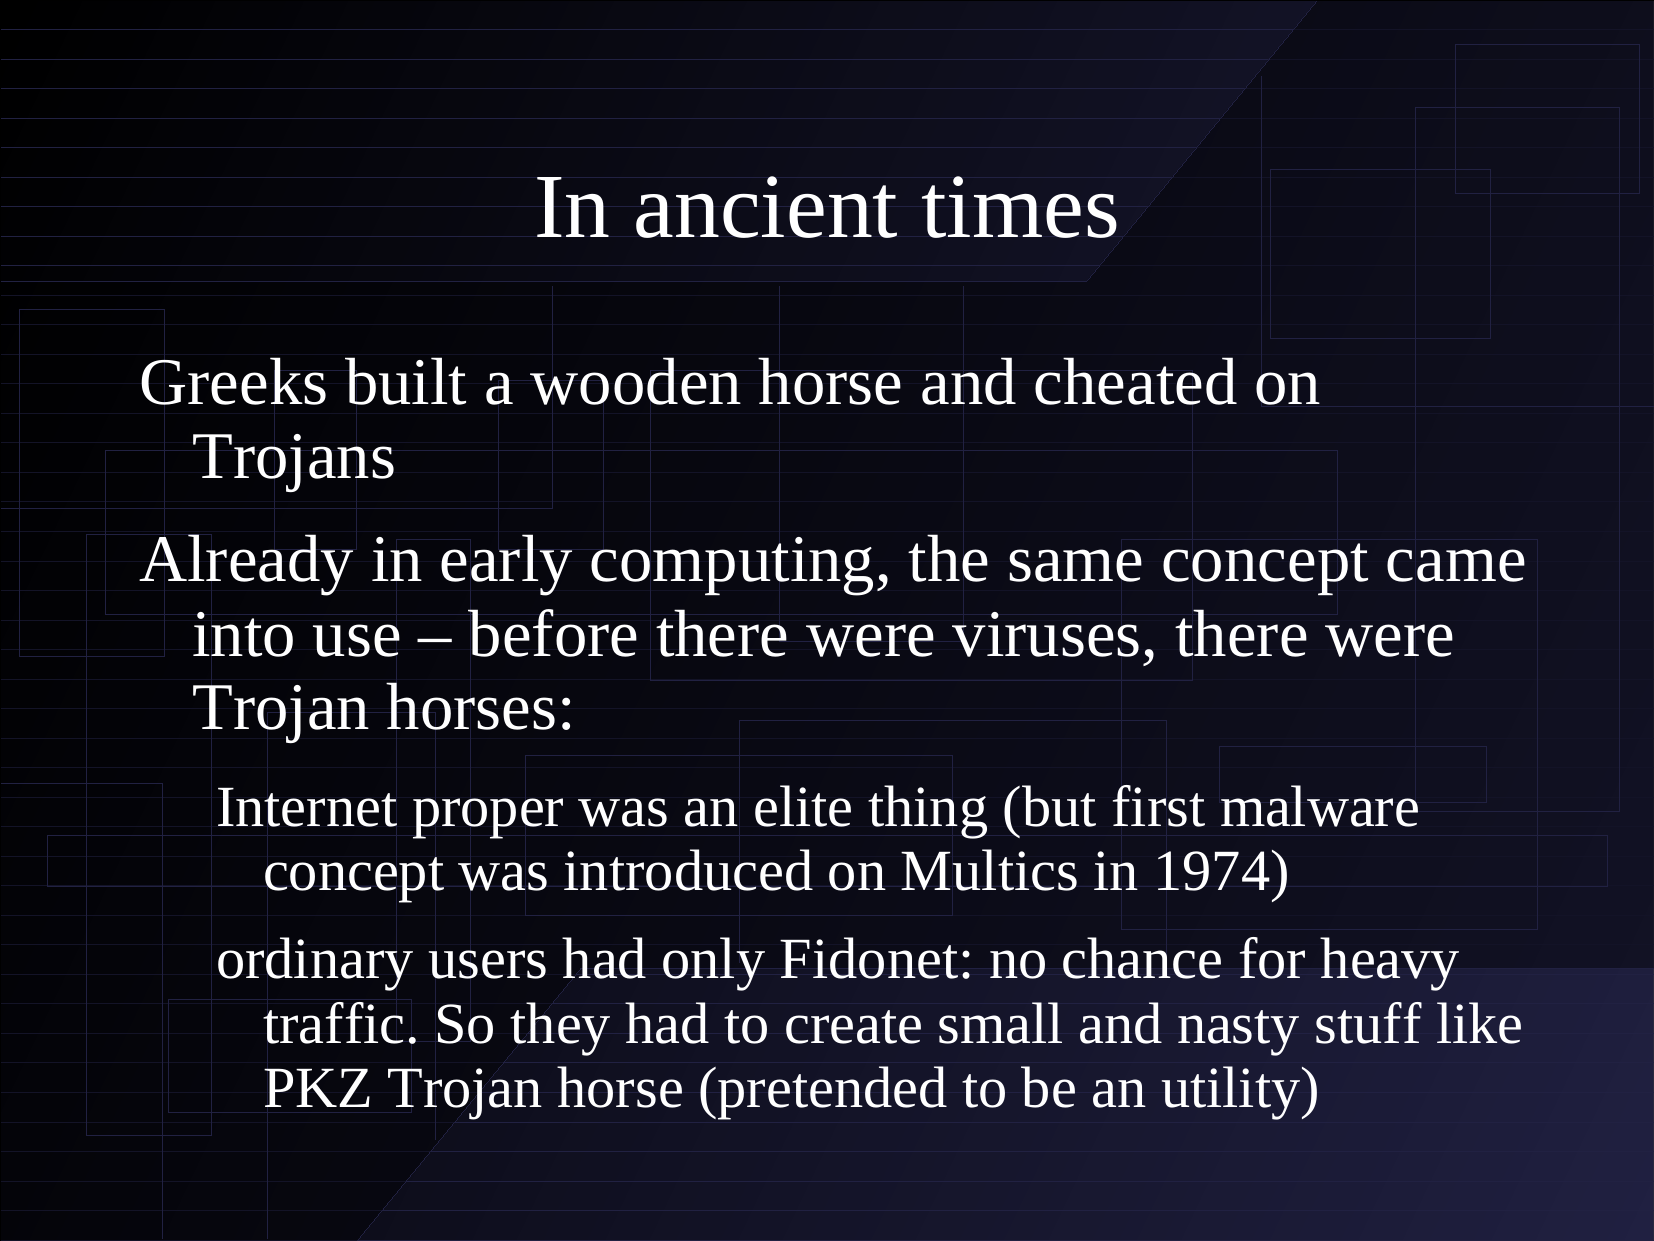

# In ancient times
Greeks built a wooden horse and cheated on Trojans
Already in early computing, the same concept came into use – before there were viruses, there were Trojan horses:
Internet proper was an elite thing (but first malware concept was introduced on Multics in 1974)
ordinary users had only Fidonet: no chance for heavy traffic. So they had to create small and nasty stuff like PKZ Trojan horse (pretended to be an utility)